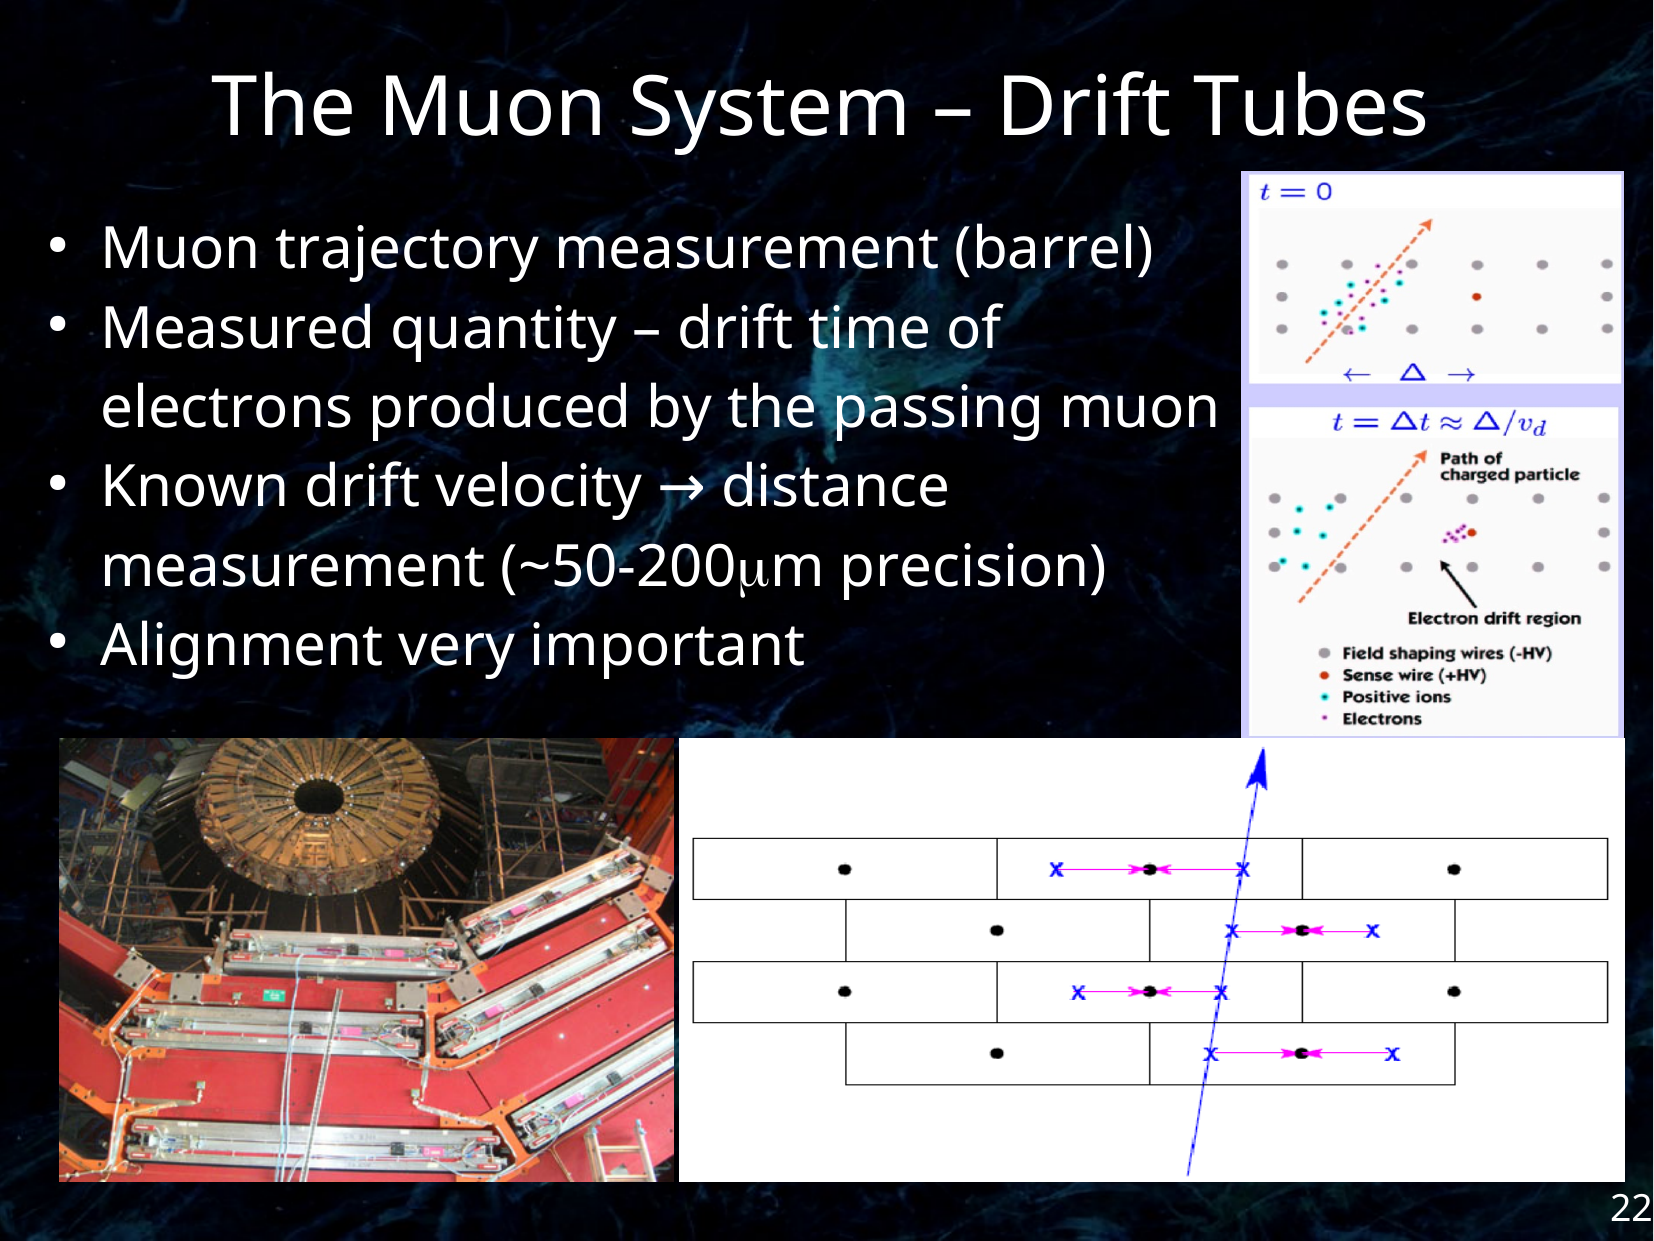

# The Muon System – Drift Tubes
Muon trajectory measurement (barrel)
Measured quantity – drift time of electrons produced by the passing muon
Known drift velocity → distance measurement (~50-200mm precision)
Alignment very important
22